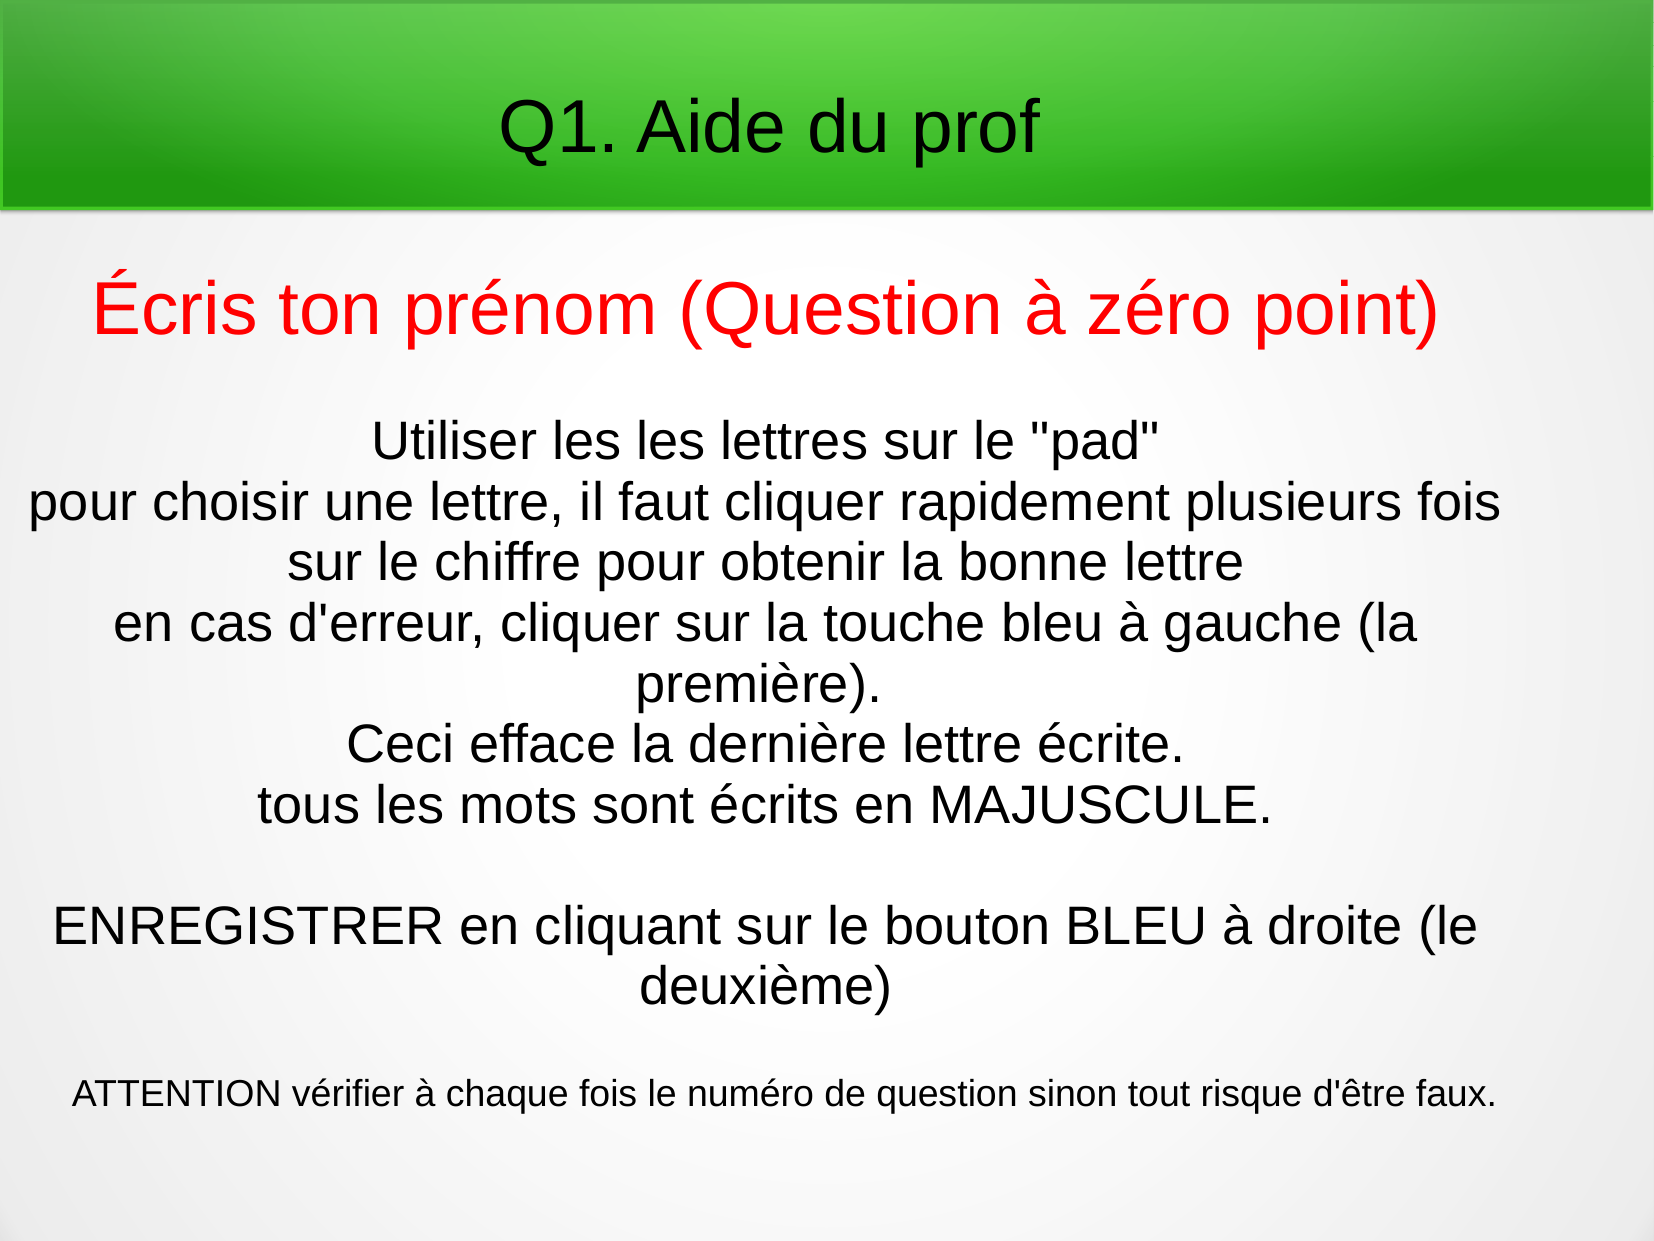

Q1. Aide du prof
# Écris ton prénom (Question à zéro point)
Utiliser les les lettres sur le "pad"
pour choisir une lettre, il faut cliquer rapidement plusieurs fois sur le chiffre pour obtenir la bonne lettre
en cas d'erreur, cliquer sur la touche bleu à gauche (la première).
Ceci efface la dernière lettre écrite.
tous les mots sont écrits en MAJUSCULE.
ENREGISTRER en cliquant sur le bouton BLEU à droite (le deuxième)
ATTENTION vérifier à chaque fois le numéro de question sinon tout risque d'être faux.